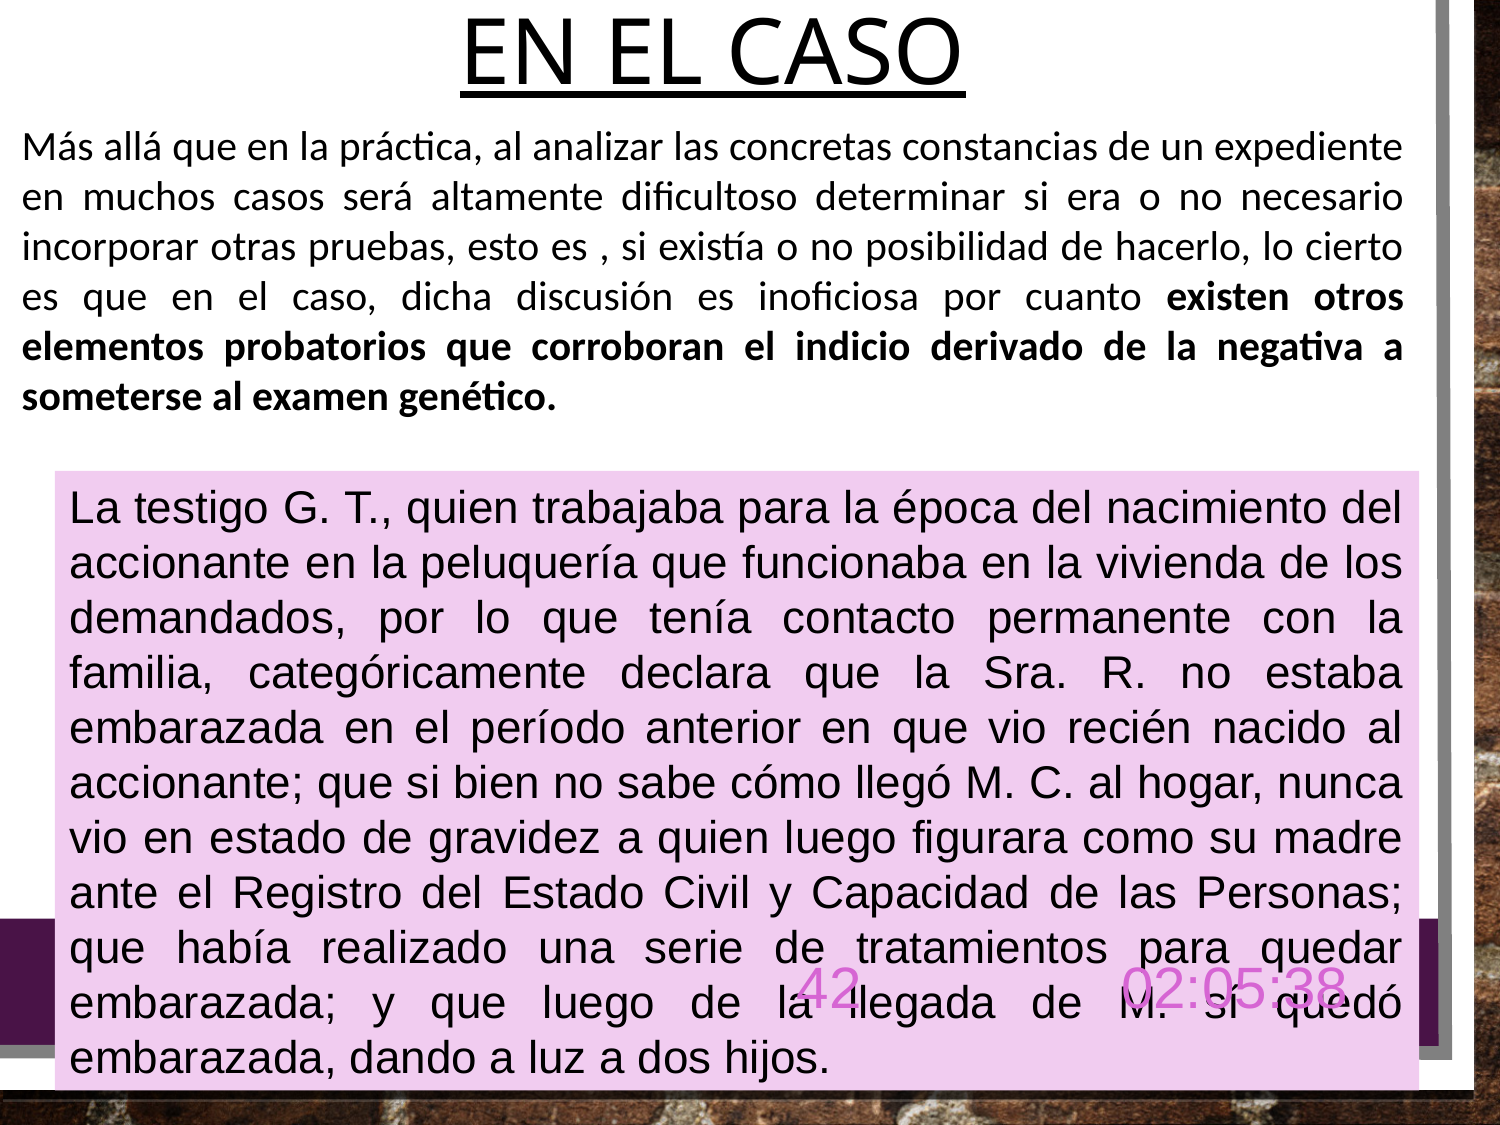

EN EL CASO
Más allá que en la práctica, al analizar las concretas constancias de un expediente en muchos casos será altamente dificultoso determinar si era o no necesario incorporar otras pruebas, esto es , si existía o no posibilidad de hacerlo, lo cierto es que en el caso, dicha discusión es inoficiosa por cuanto existen otros elementos probatorios que corroboran el indicio derivado de la negativa a someterse al examen genético.
La testigo G. T., quien trabajaba para la época del nacimiento del accionante en la peluquería que funcionaba en la vivienda de los demandados, por lo que tenía contacto permanente con la familia, categóricamente declara que la Sra. R. no estaba embarazada en el período anterior en que vio recién nacido al accionante; que si bien no sabe cómo llegó M. C. al hogar, nunca vio en estado de gravidez a quien luego figurara como su madre ante el Registro del Estado Civil y Capacidad de las Personas; que había realizado una serie de tratamientos para quedar embarazada; y que luego de la llegada de M. sí quedó embarazada, dando a luz a dos hijos.
02:48:04